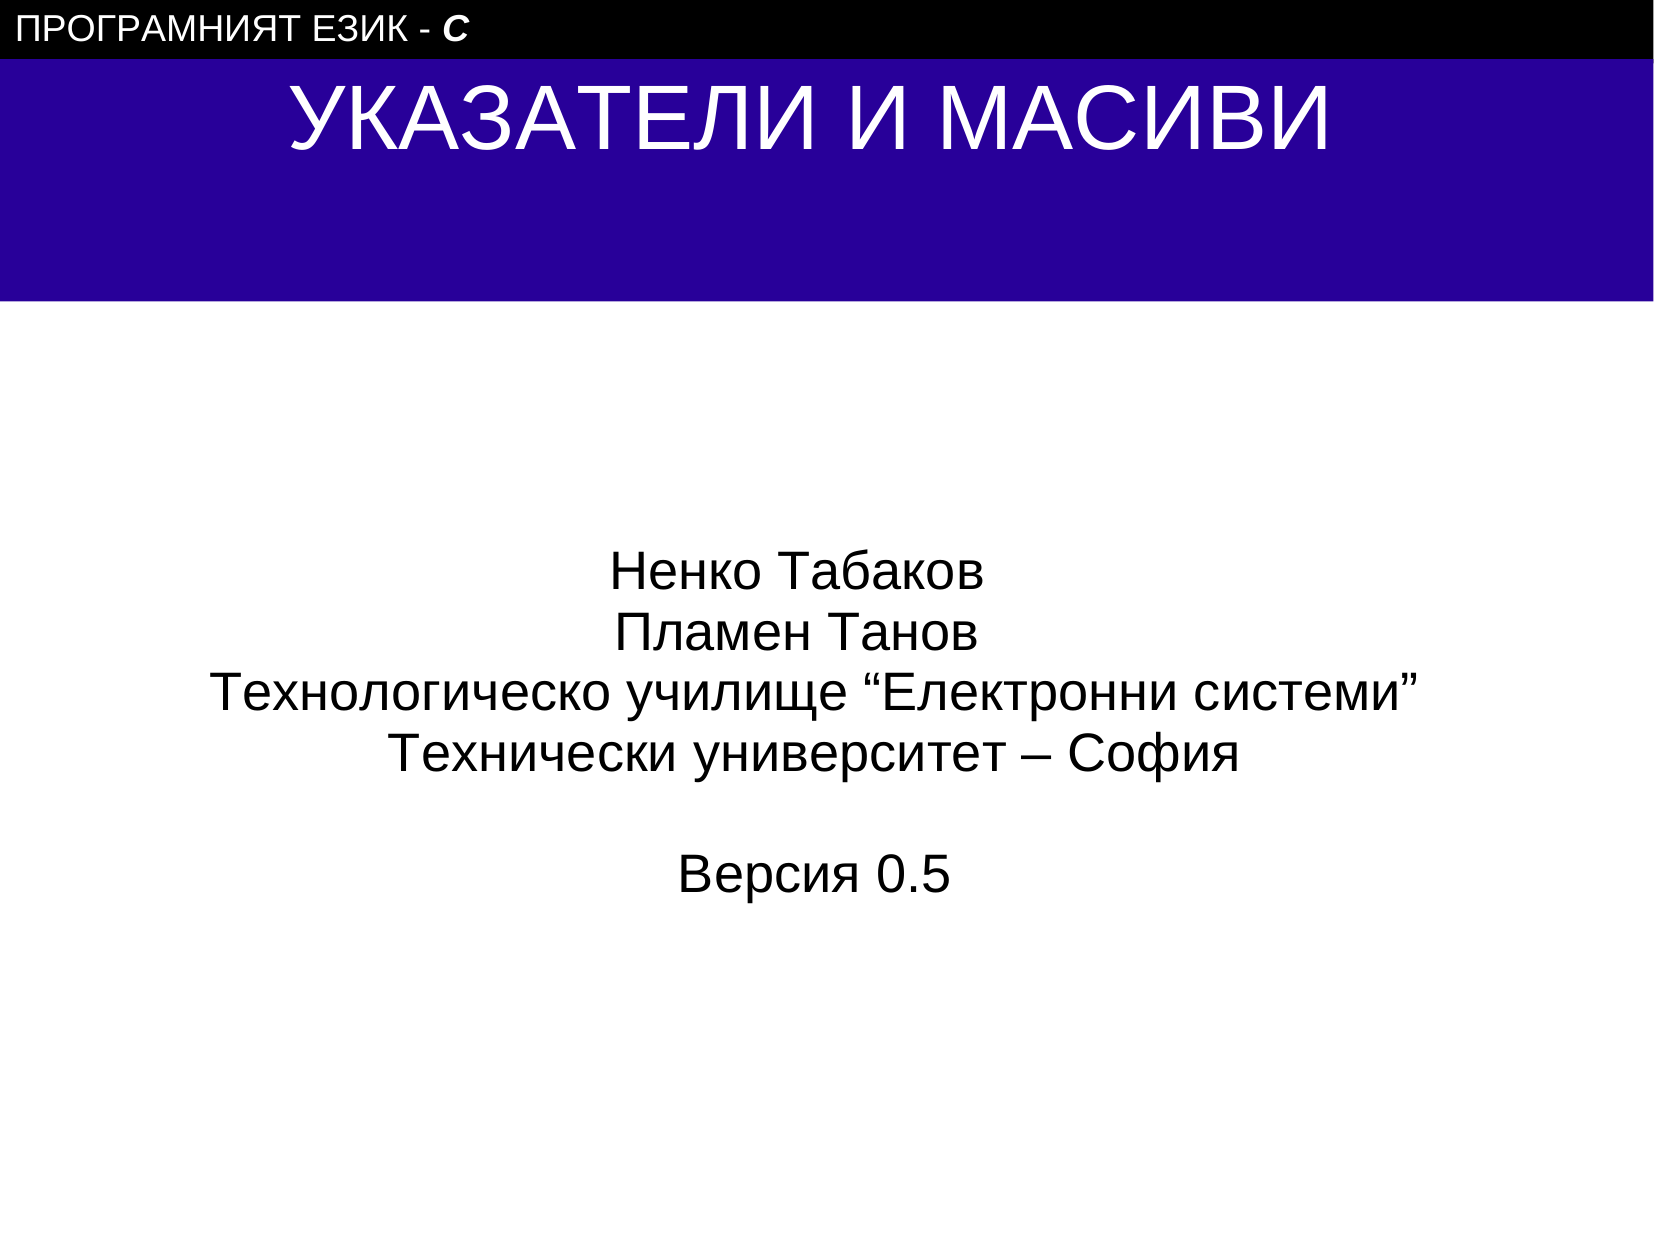

ПРОГРАМНИЯT ЕЗИК - С
	 		 УКАЗАТЕЛИ И МАСИВИ
Ненко Табаков
Пламен Танов
Технологическо училище “Електронни системи”
Технически университет – София
Версия 0.5